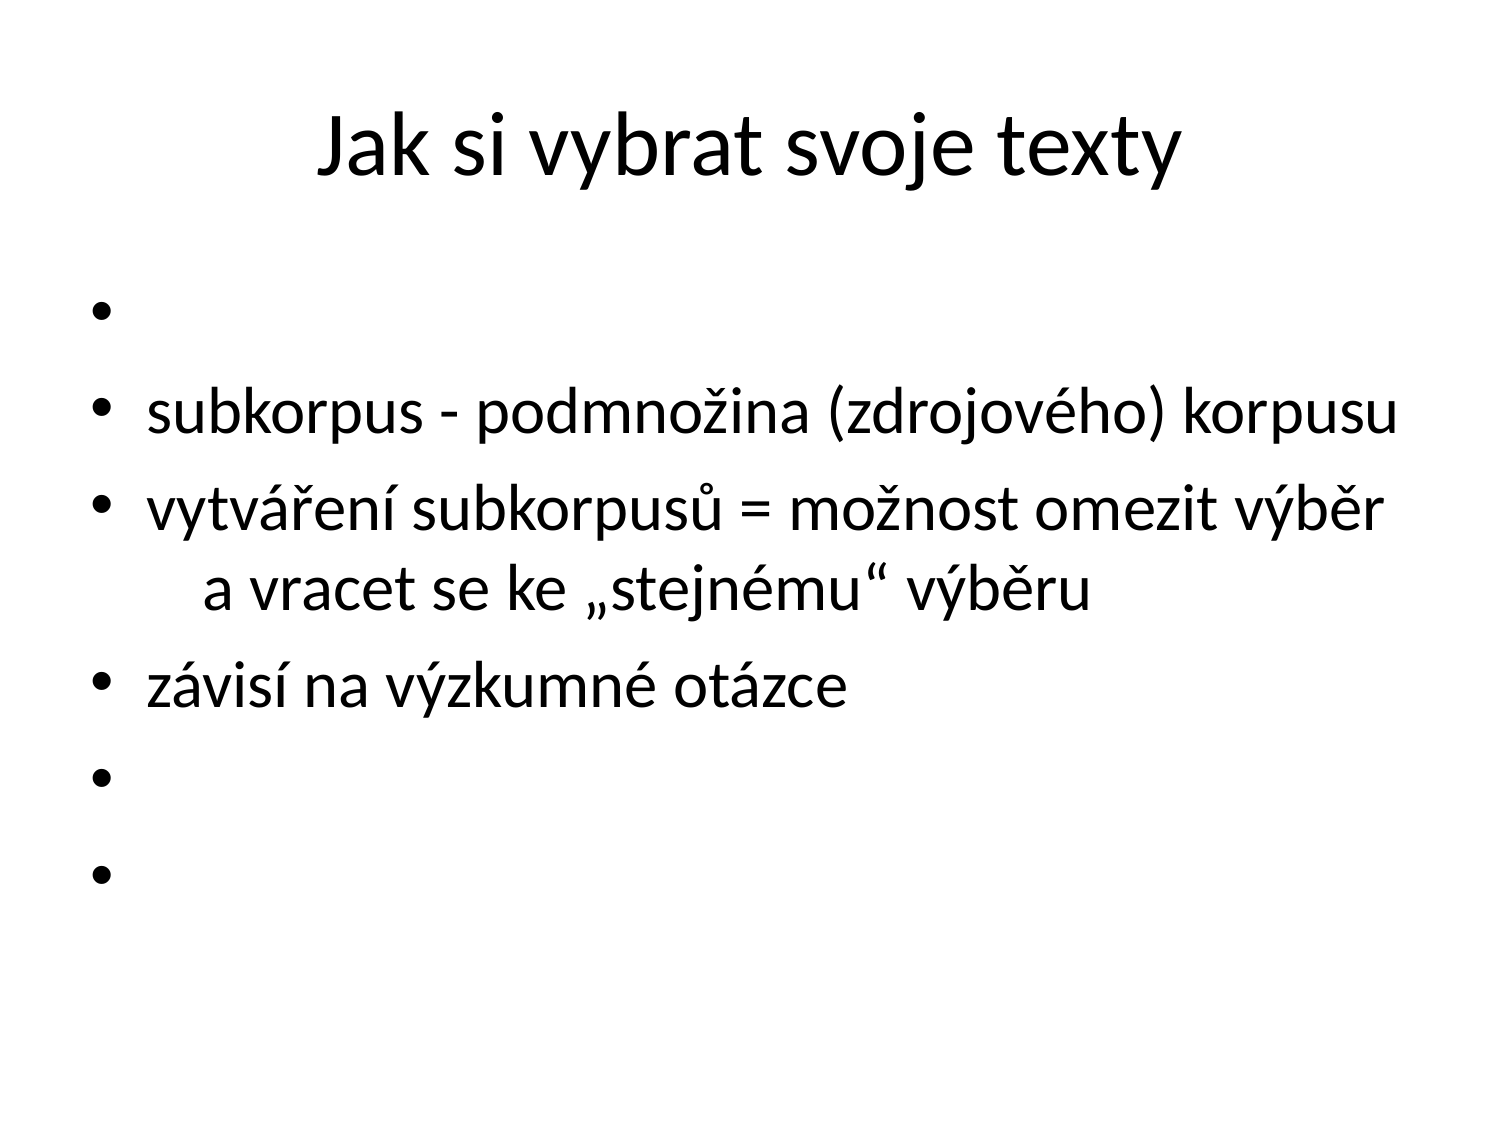

# Jak si vybrat svoje texty
subkorpus - podmnožina (zdrojového) korpusu
vytváření subkorpusů = možnost omezit výběr a vracet se ke „stejnému“ výběru
závisí na výzkumné otázce